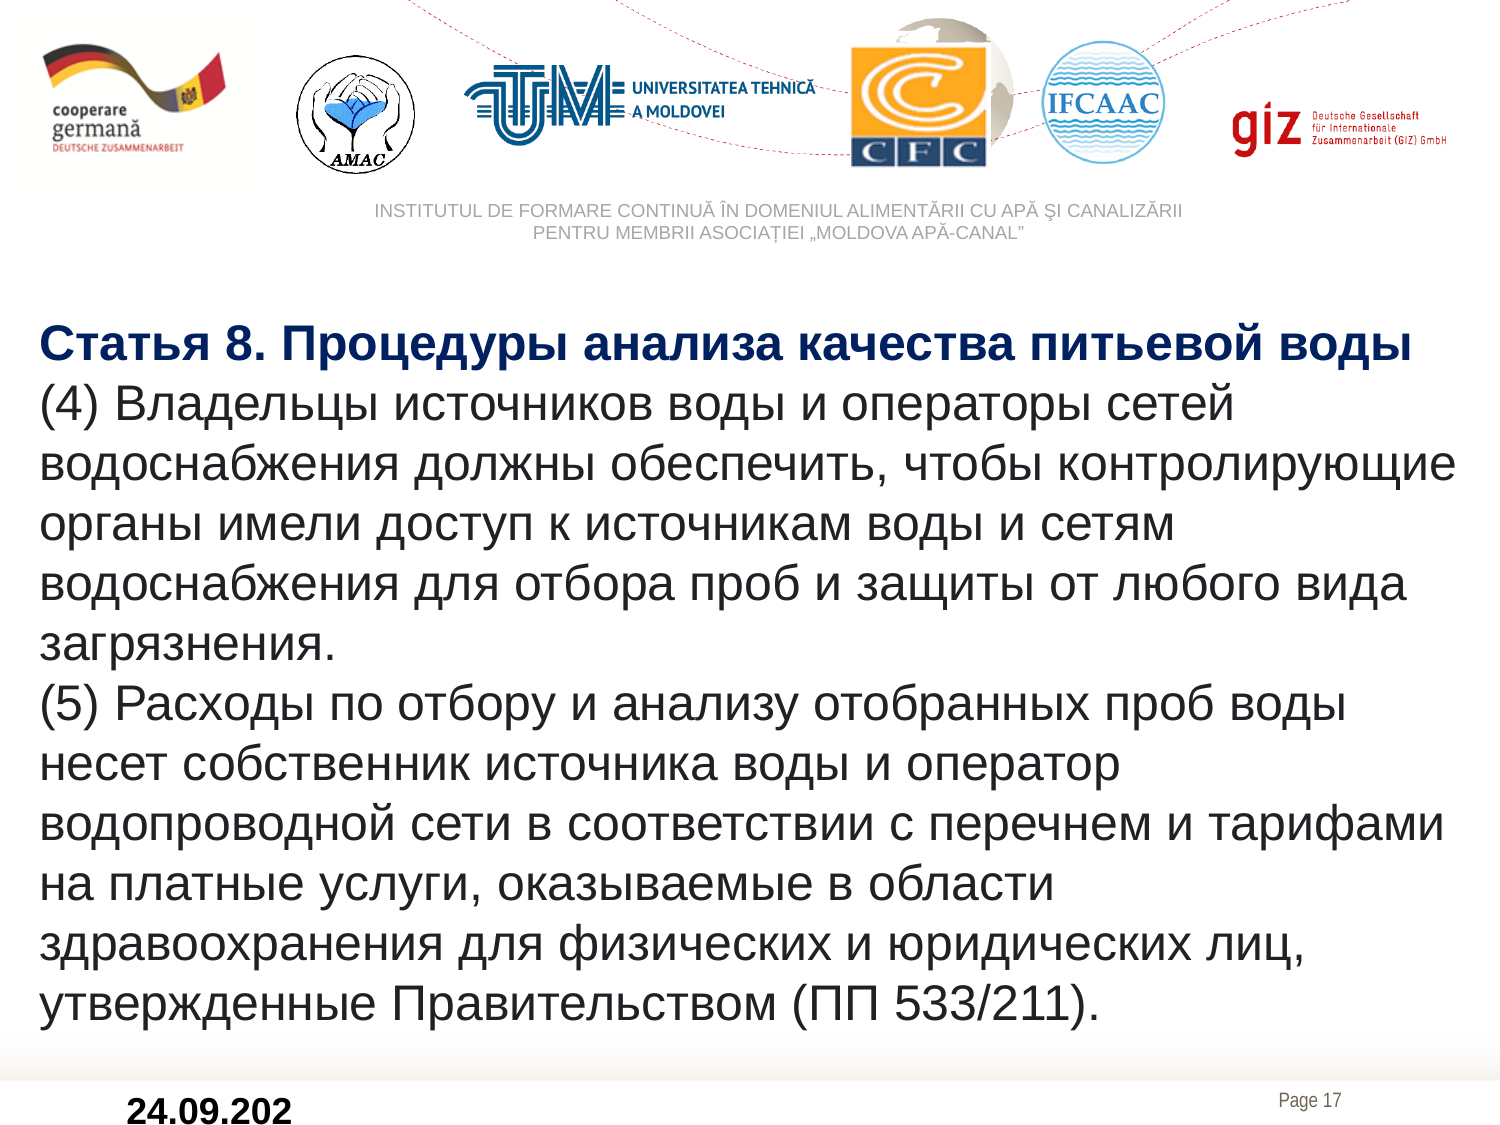

INSTITUTUL DE FORMARE CONTINUĂ ÎN DOMENIUL ALIMENTĂRII CU APĂ ŞI CANALIZĂRII
PENTRU MEMBRII ASOCIAȚIEI „MOLDOVA APĂ-CANAL”
# Статья 8. Процедуры анализа качества питьевой воды (4) Владельцы источников воды и операторы сетей водоснабжения должны обеспечить, чтобы контролирующие органы имели доступ к источникам воды и сетям водоснабжения для отбора проб и защиты от любого вида загрязнения. (5) Расходы по отбору и анализу отобранных проб воды несет собственник источника воды и оператор водопроводной сети в соответствии с перечнем и тарифами на платные услуги, оказываемые в области здравоохранения для физических и юридических лиц, утвержденные Правительством (ПП 533/211).